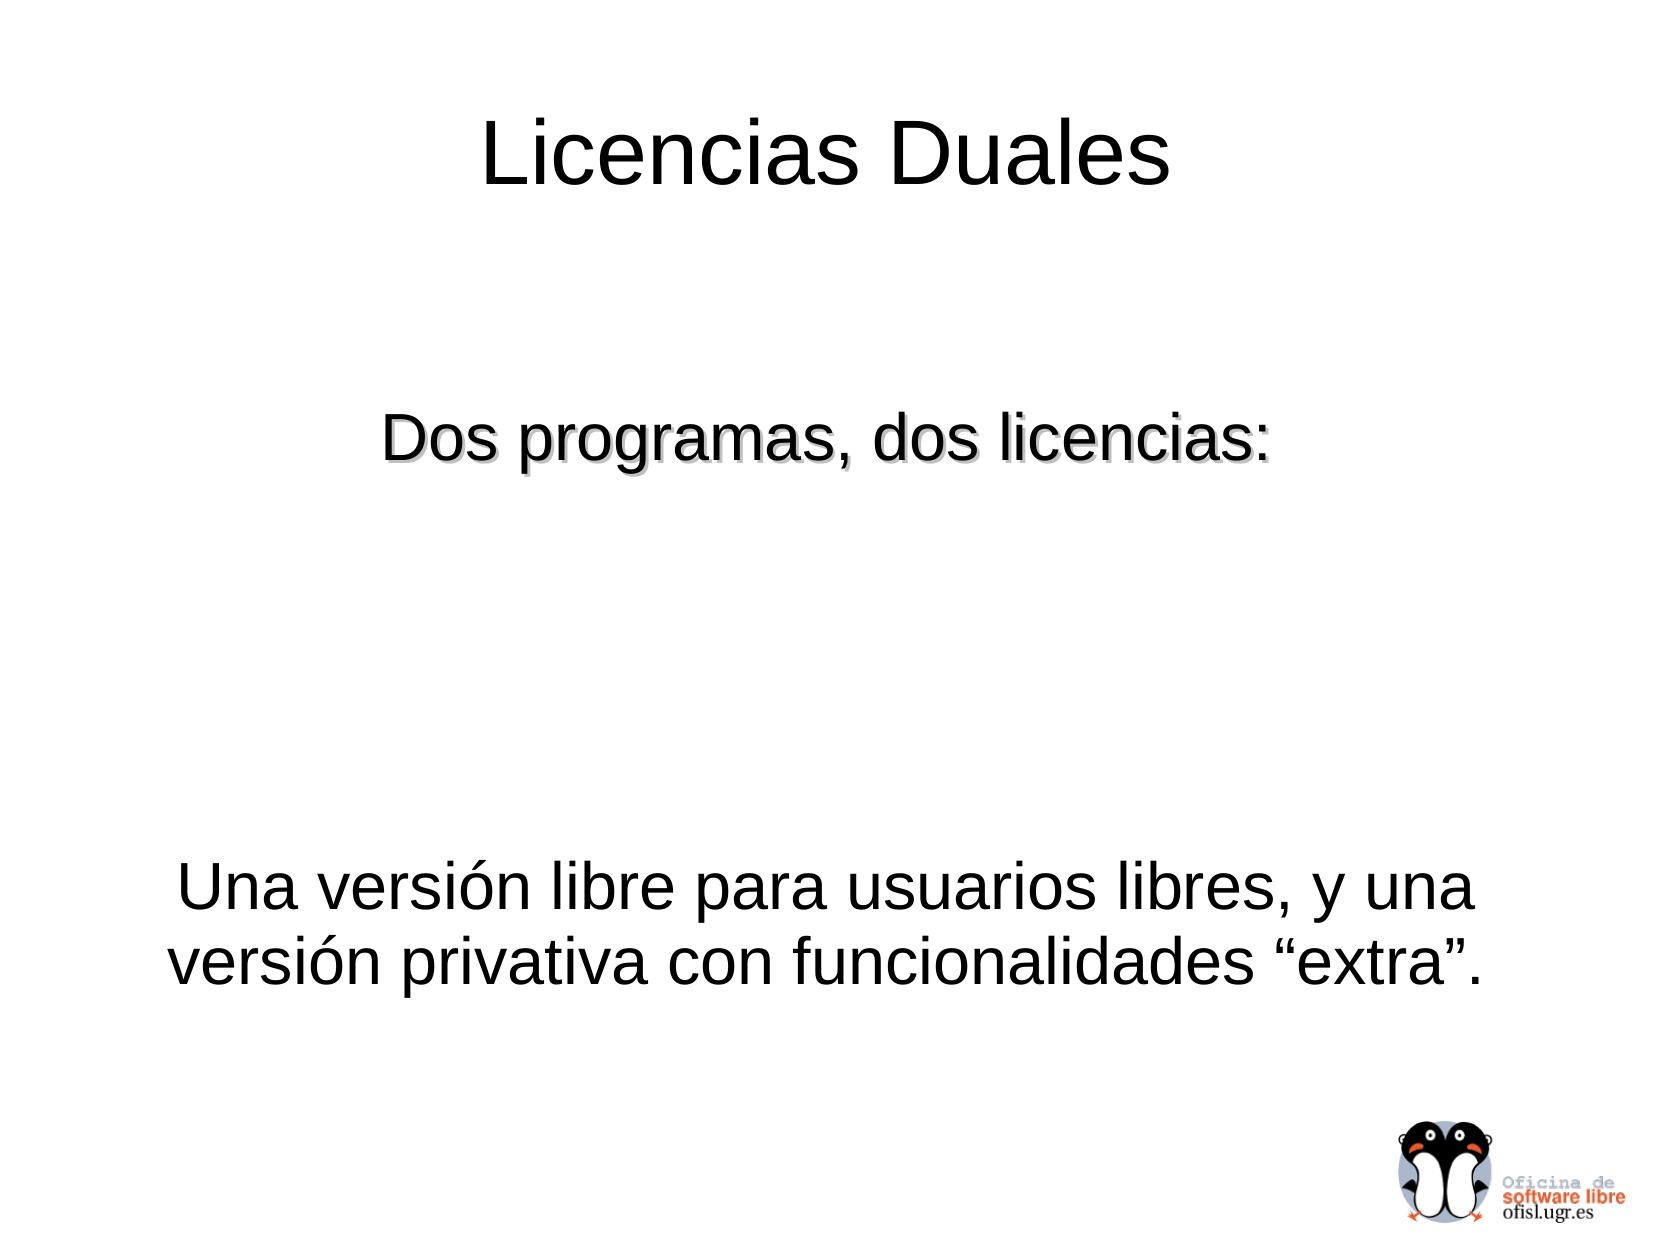

# Licencias Duales
Dos programas, dos licencias:
Una versión libre para usuarios libres, y una versión privativa con funcionalidades “extra”.